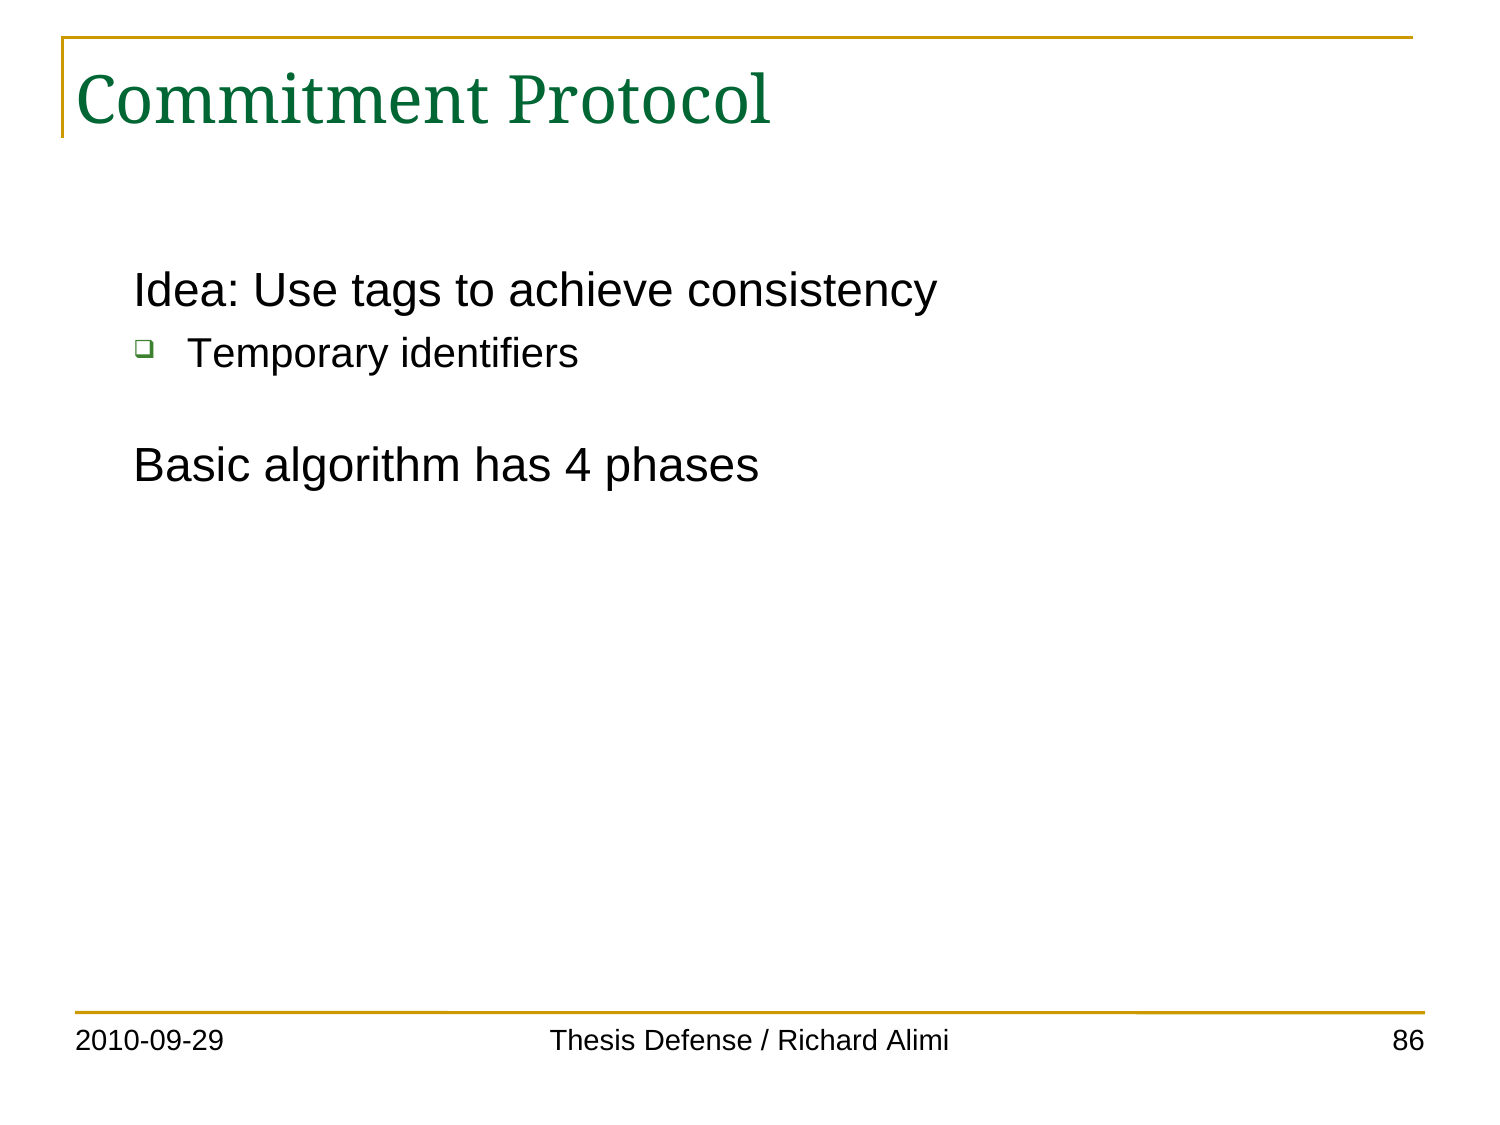

# Commitment Protocol
Idea: Use tags to achieve consistency
Temporary identifiers
Basic algorithm has 4 phases
2010-09-29
Thesis Defense / Richard Alimi
86